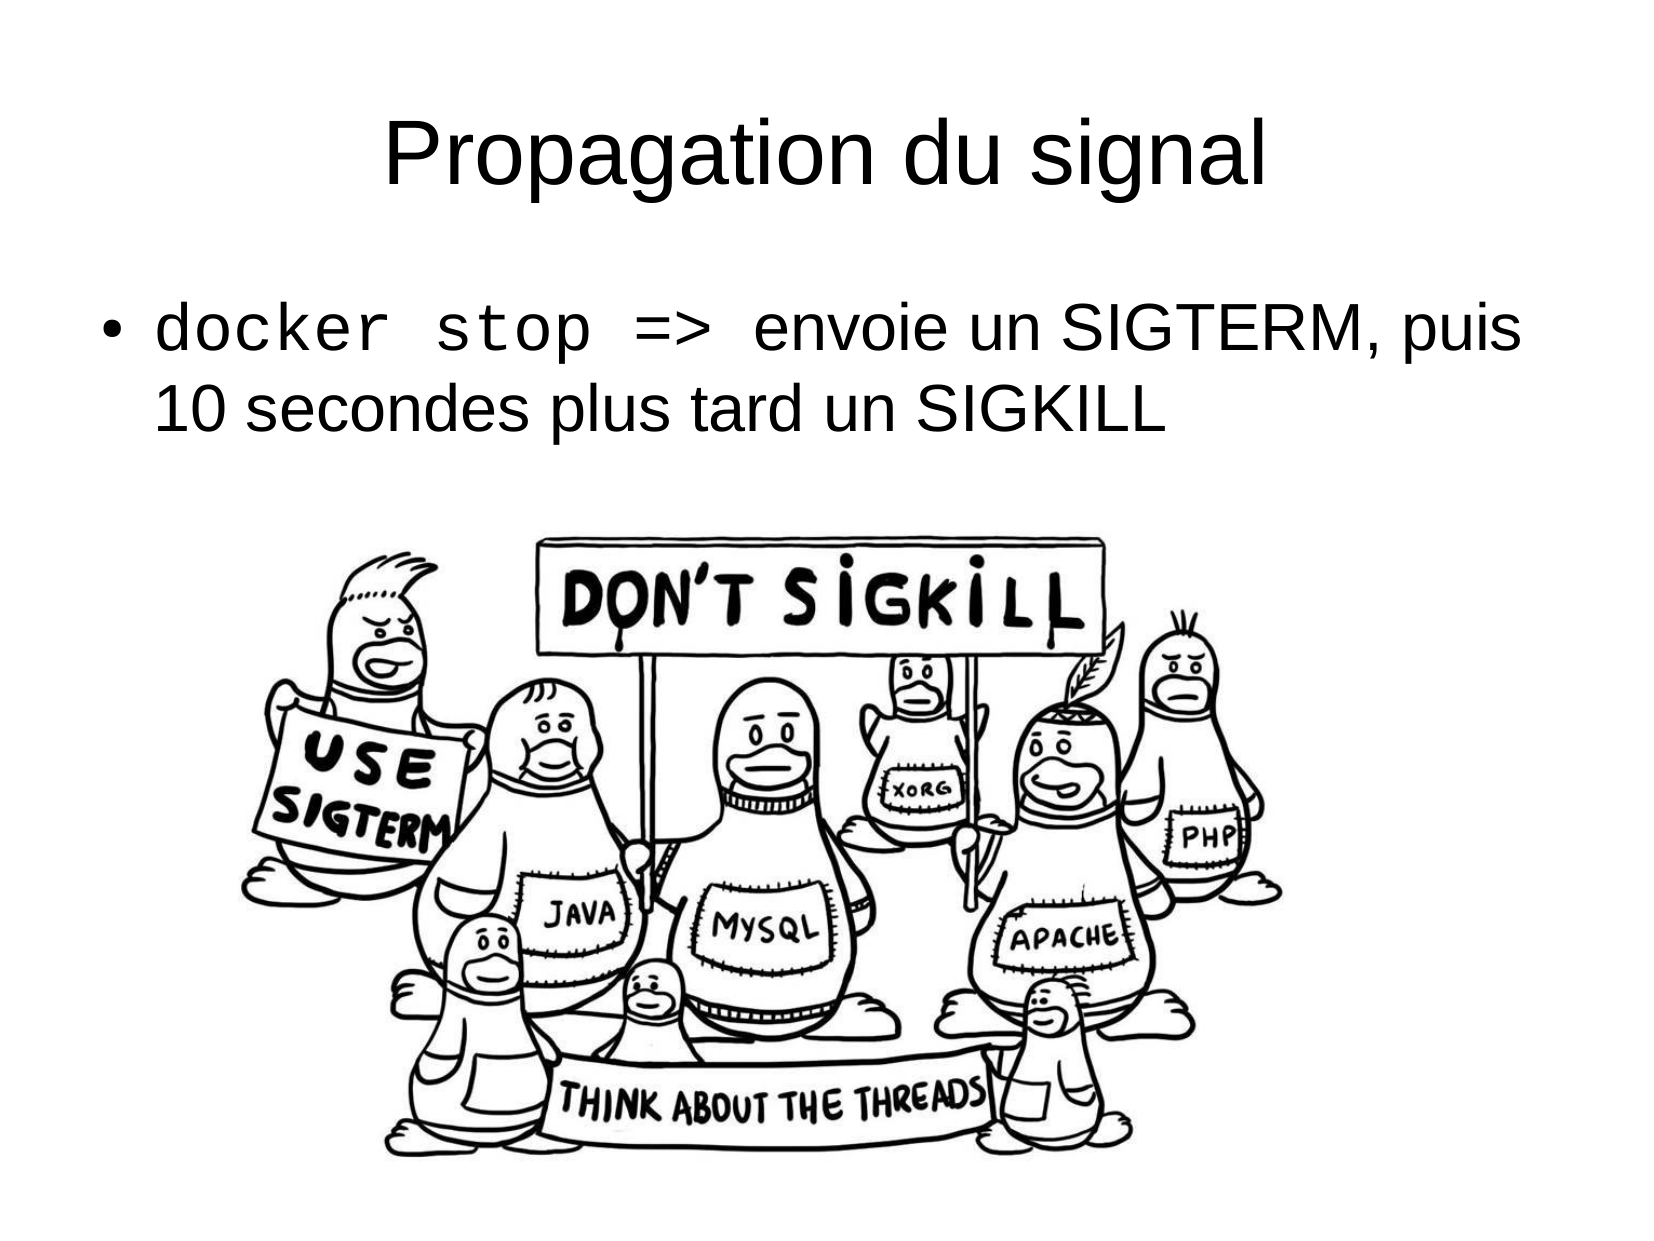

# Propagation du signal
docker stop => envoie un SIGTERM, puis 10 secondes plus tard un SIGKILL